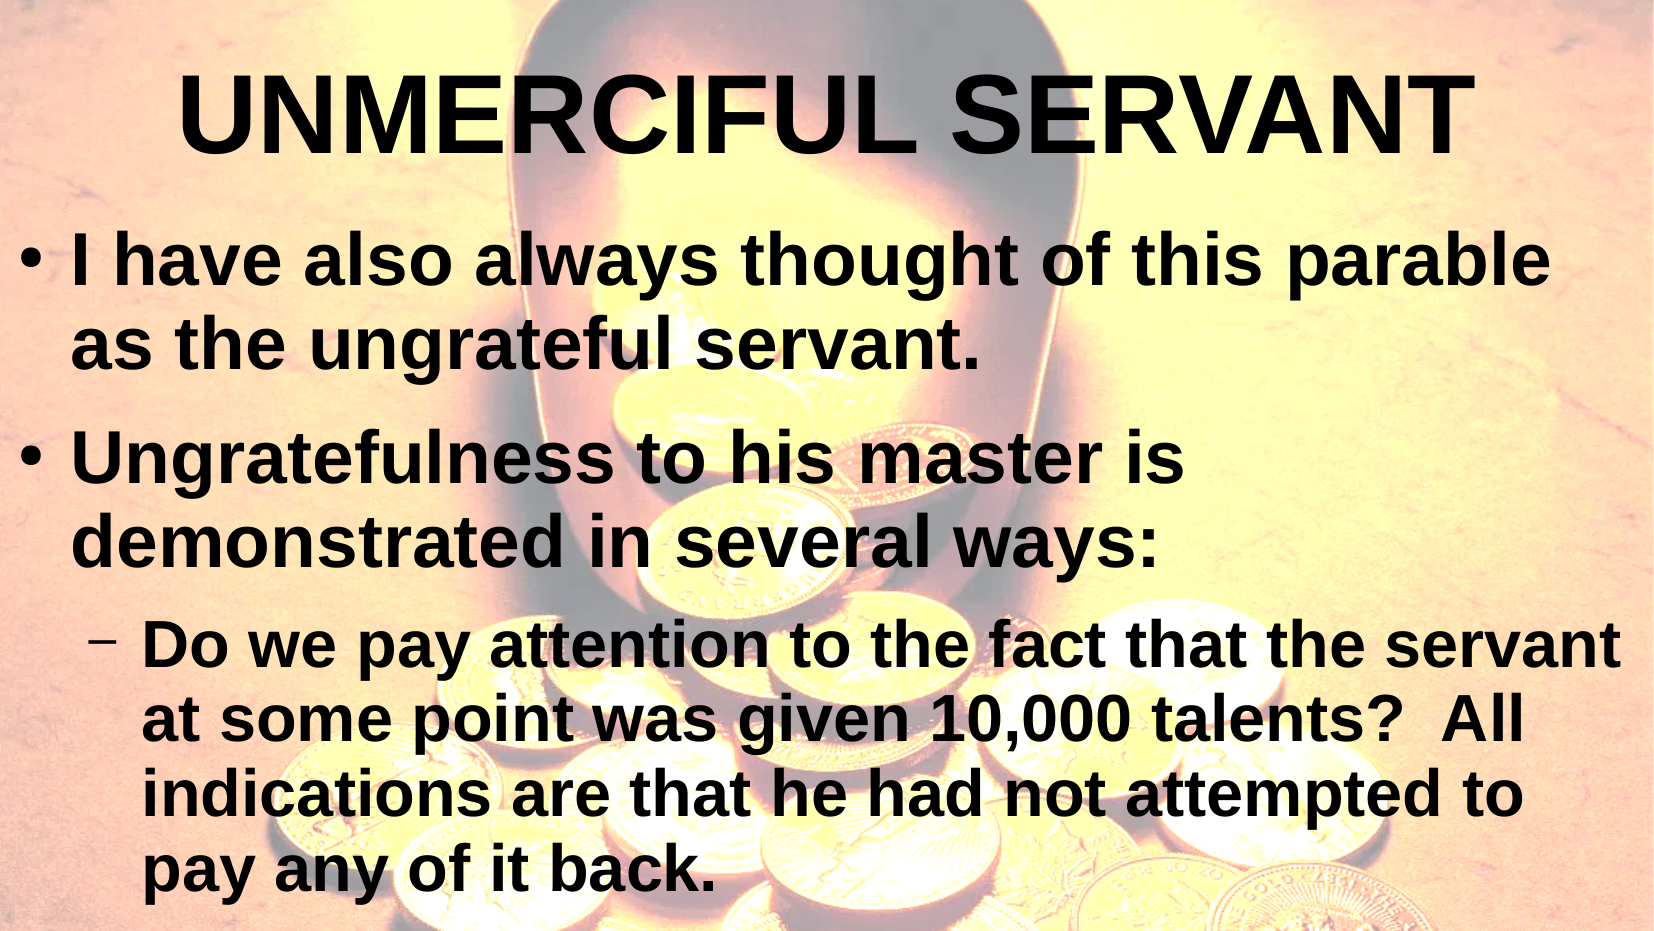

# UNMERCIFUL SERVANT
I have also always thought of this parable as the ungrateful servant.
Ungratefulness to his master is demonstrated in several ways:
Do we pay attention to the fact that the servant at some point was given 10,000 talents? All indications are that he had not attempted to pay any of it back.